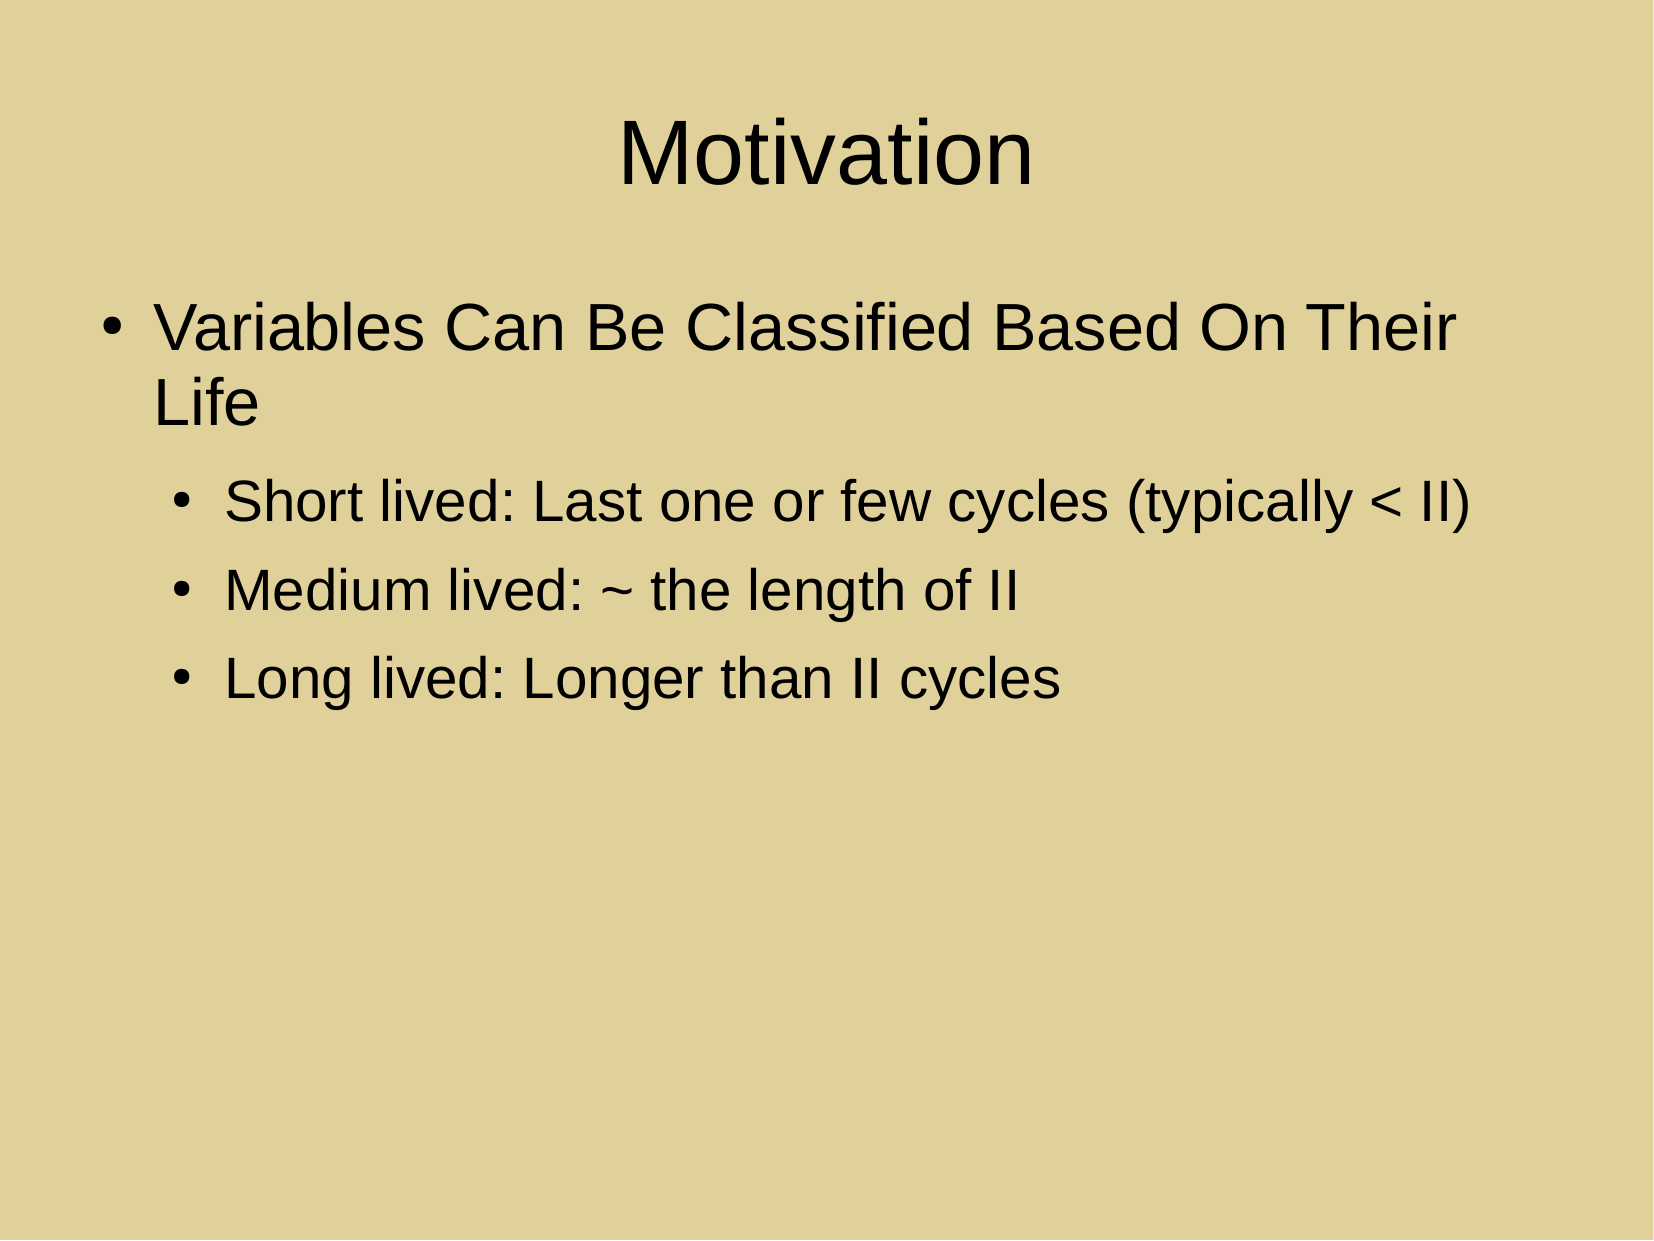

# Motivation
Variables Can Be Classified Based On Their Life
Short lived: Last one or few cycles (typically < II)
Medium lived: ~ the length of II
Long lived: Longer than II cycles